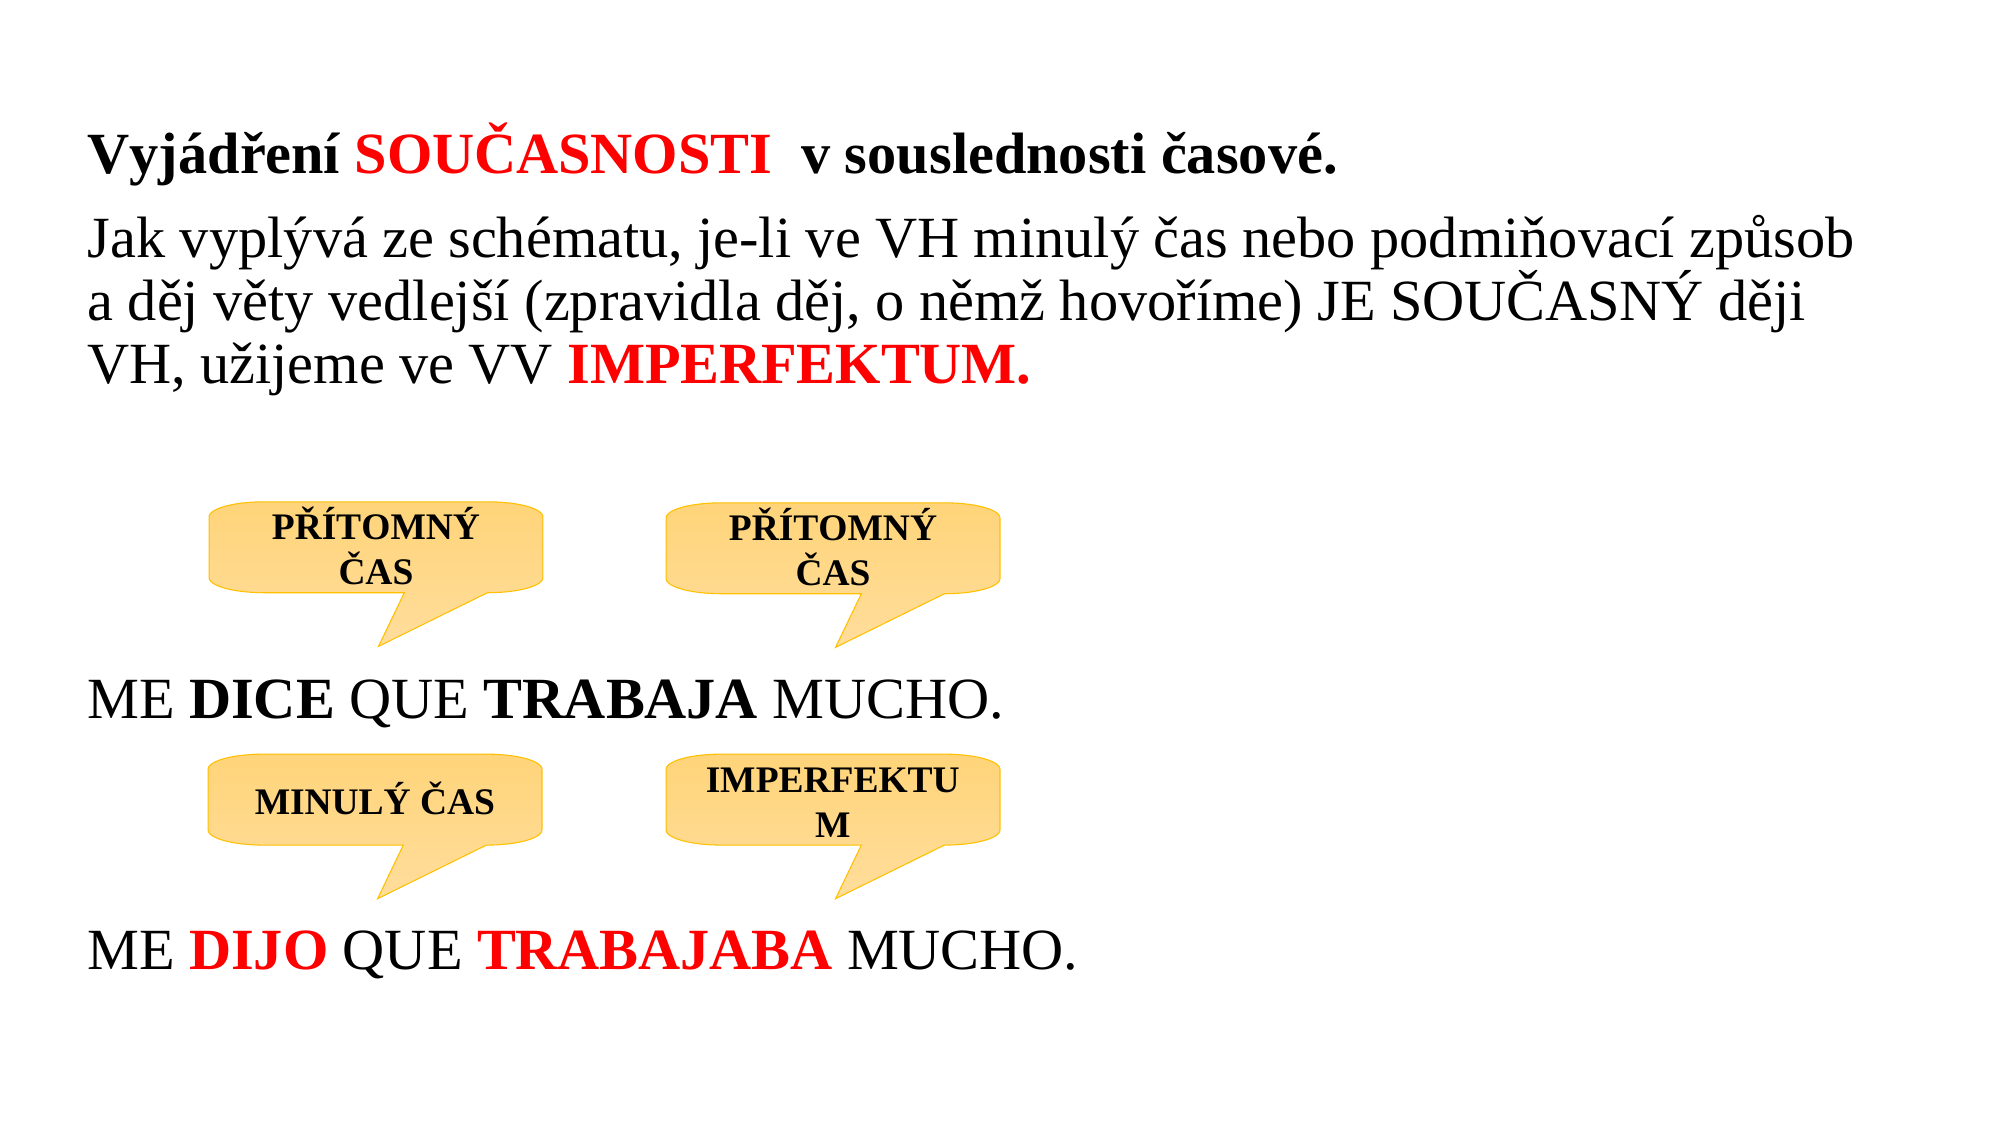

# Vyjádření SOUČASNOSTI v souslednosti časové.
Jak vyplývá ze schématu, je-li ve VH minulý čas nebo podmiňovací způsob
a děj věty vedlejší (zpravidla děj, o němž hovoříme) JE SOUČASNÝ ději VH, užijeme ve VV IMPERFEKTUM.
ME DICE QUE TRABAJA MUCHO.
ME DIJO QUE TRABAJABA MUCHO.
PŘÍTOMNÝ ČAS
PŘÍTOMNÝ ČAS
MINULÝ ČAS
IMPERFEKTUM